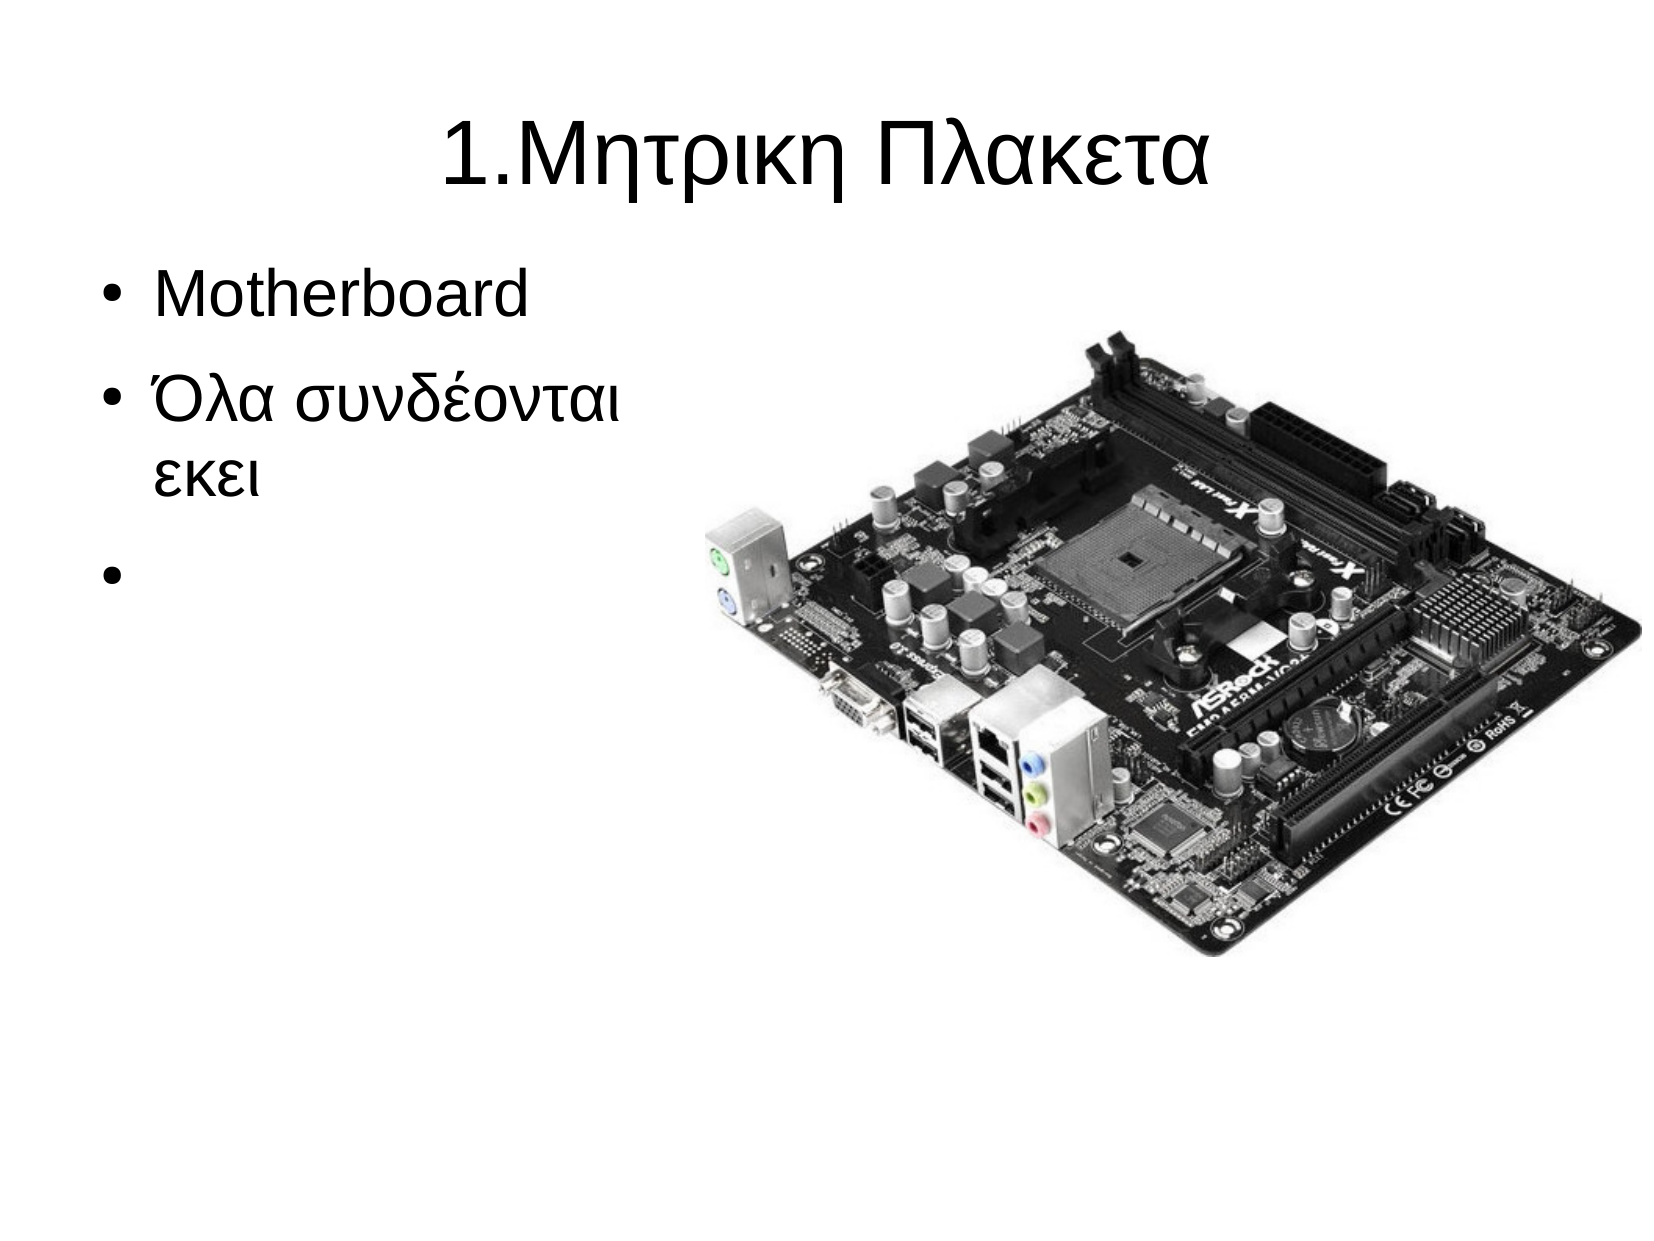

# 1.Μητρικη Πλακετα
Motherboard
Όλα συνδέονται εκει